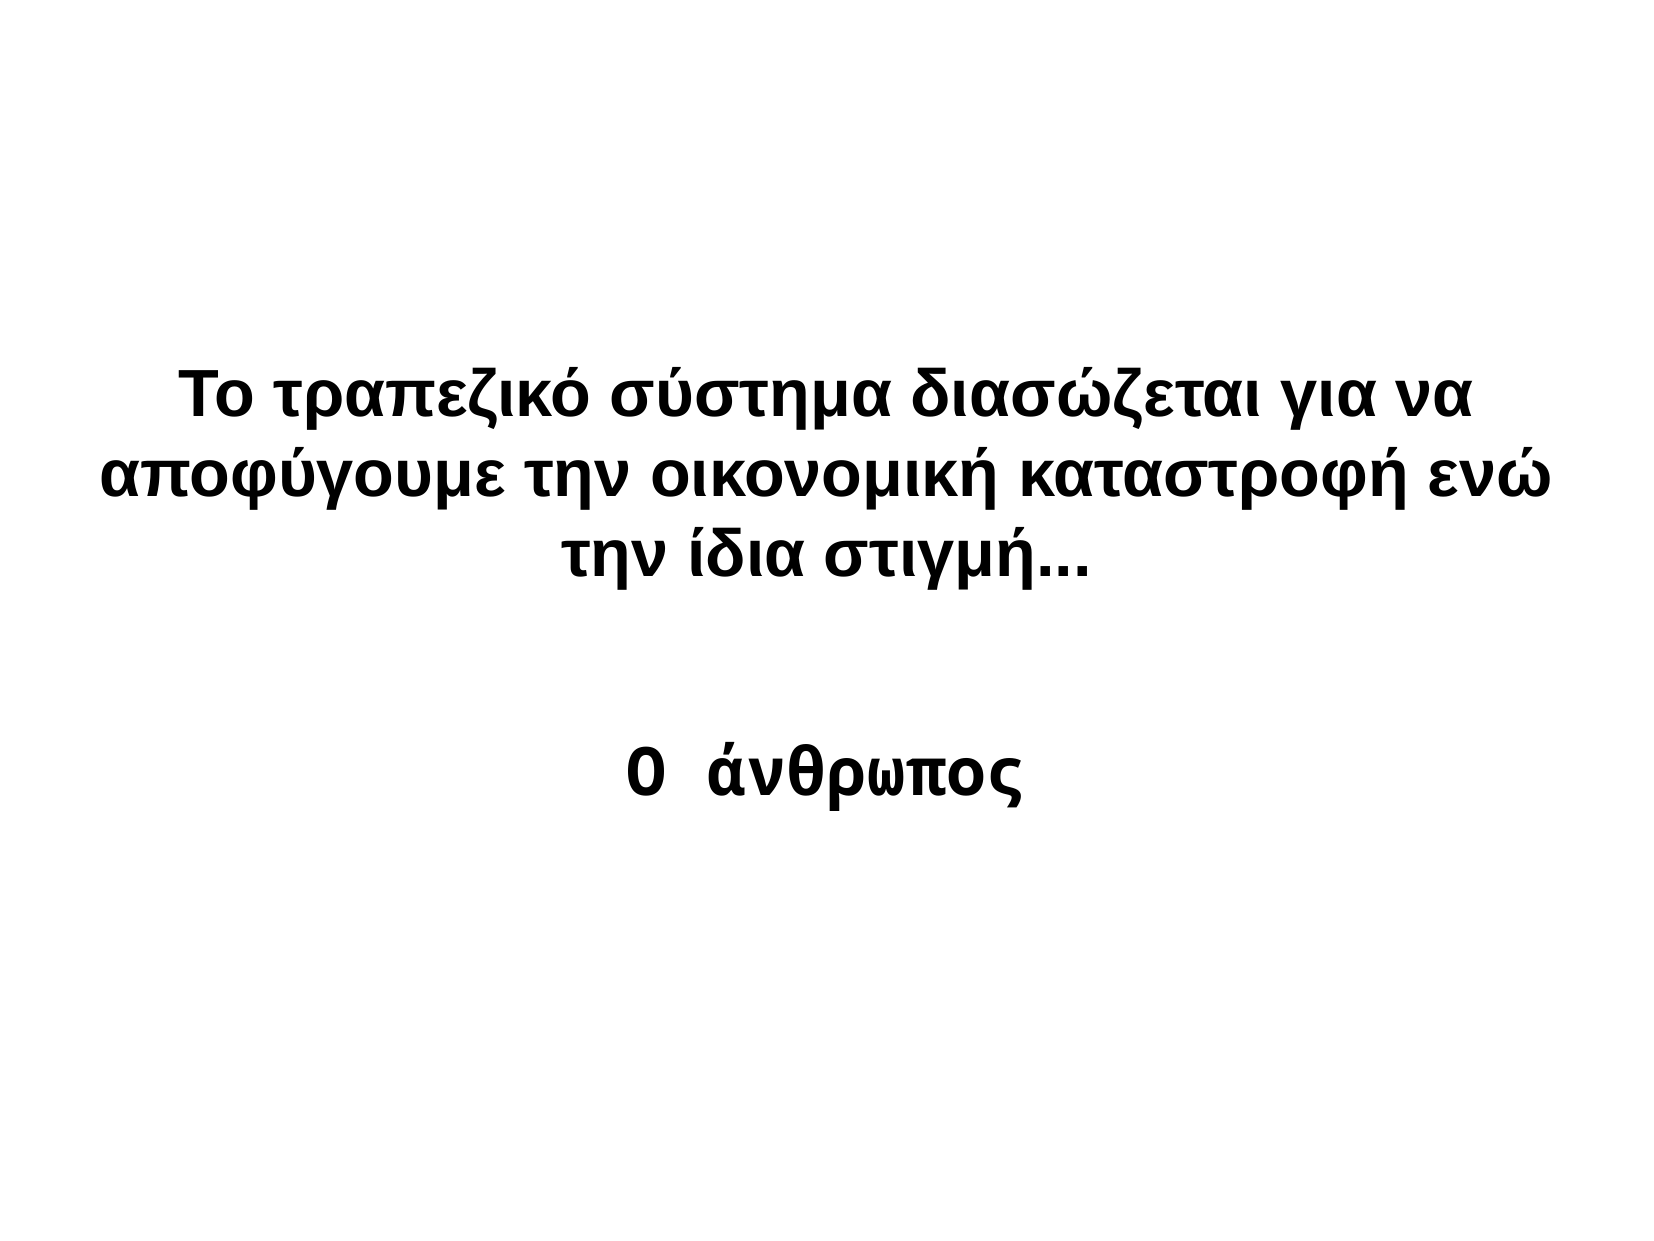

# Το τραπεζικό σύστημα διασώζεται για να αποφύγουμε την οικονομική καταστροφή ενώ την ίδια στιγμή...
Ο άνθρωπος